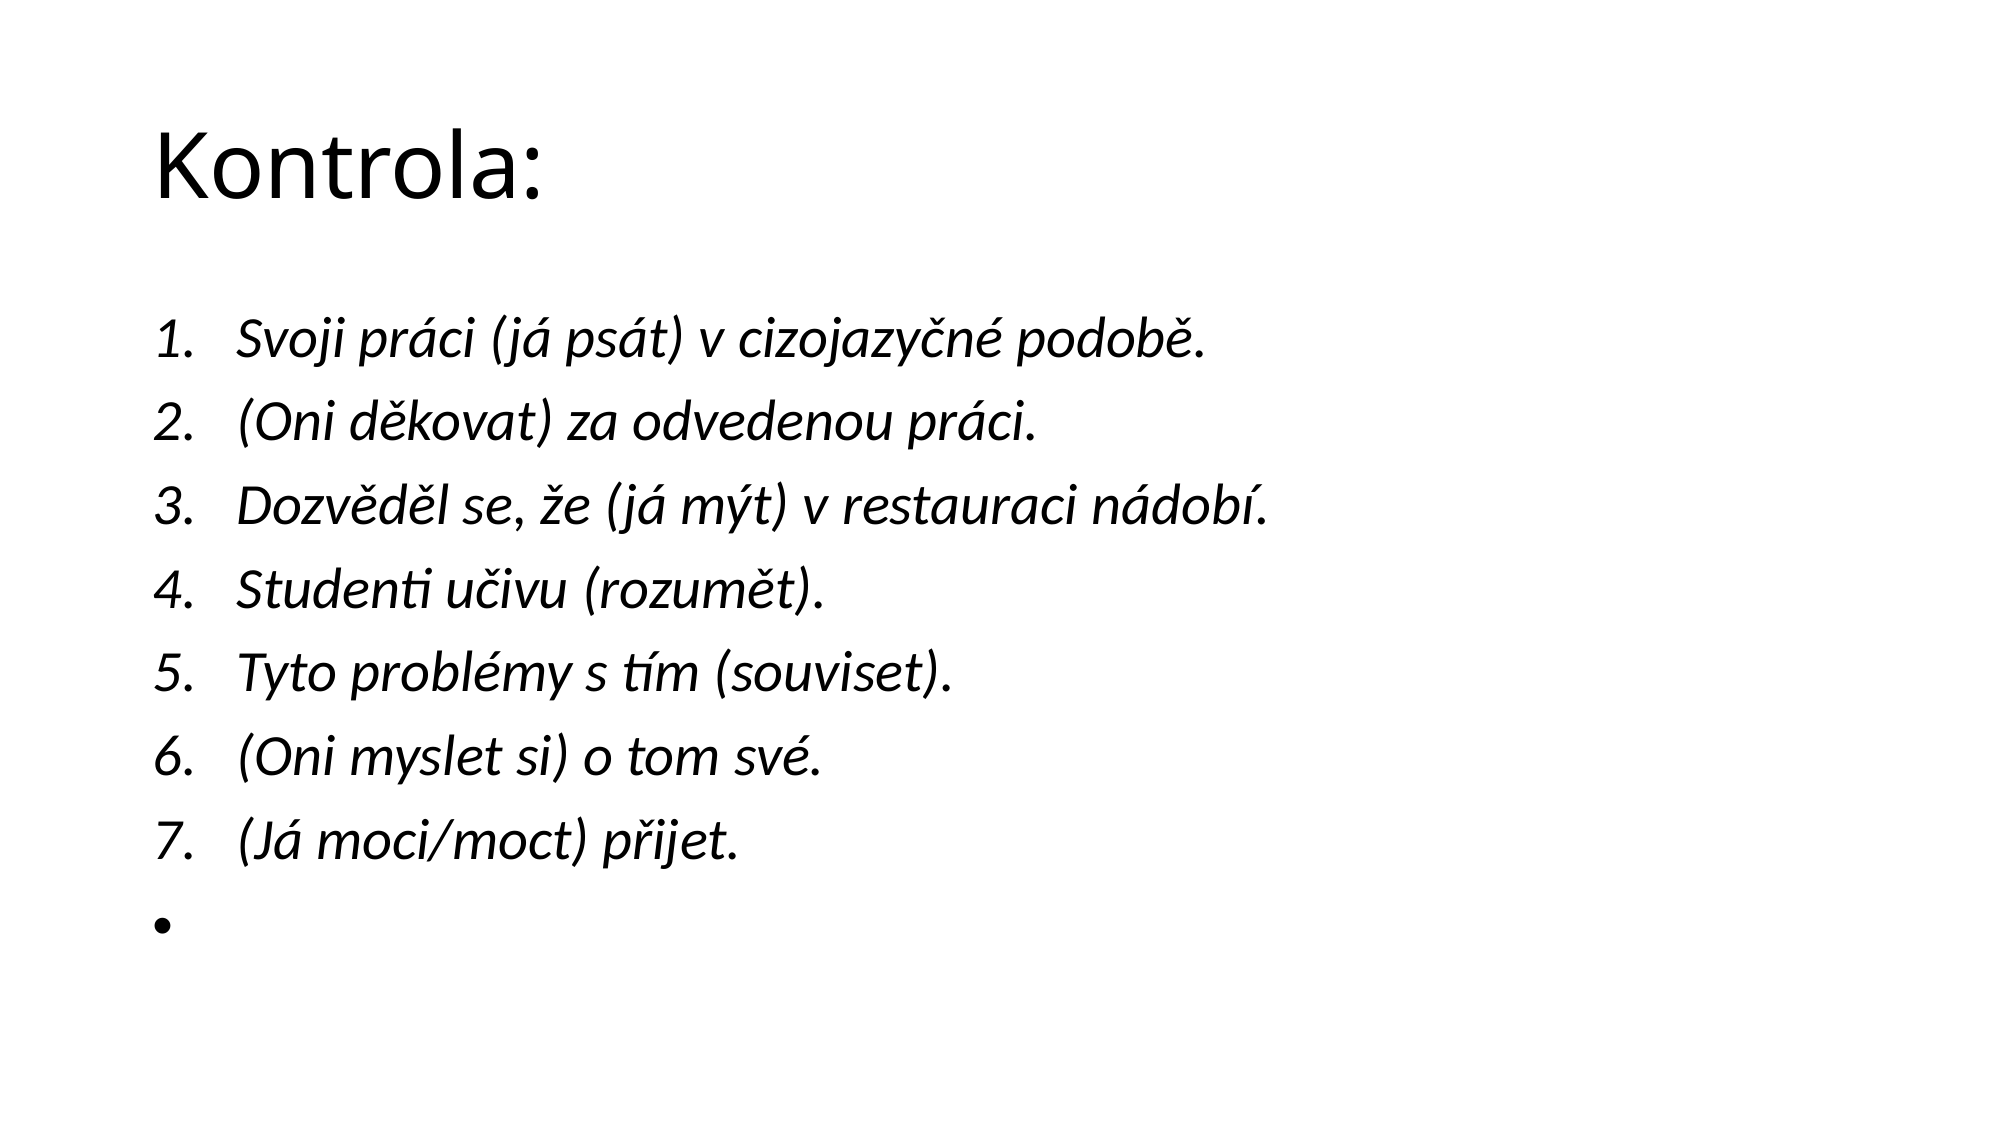

# Kontrola:
Svoji práci (já psát) v cizojazyčné podobě.
(Oni děkovat) za odvedenou práci.
Dozvěděl se, že (já mýt) v restauraci nádobí.
Studenti učivu (rozumět).
Tyto problémy s tím (souviset).
(Oni myslet si) o tom své.
(Já moci/moct) přijet.